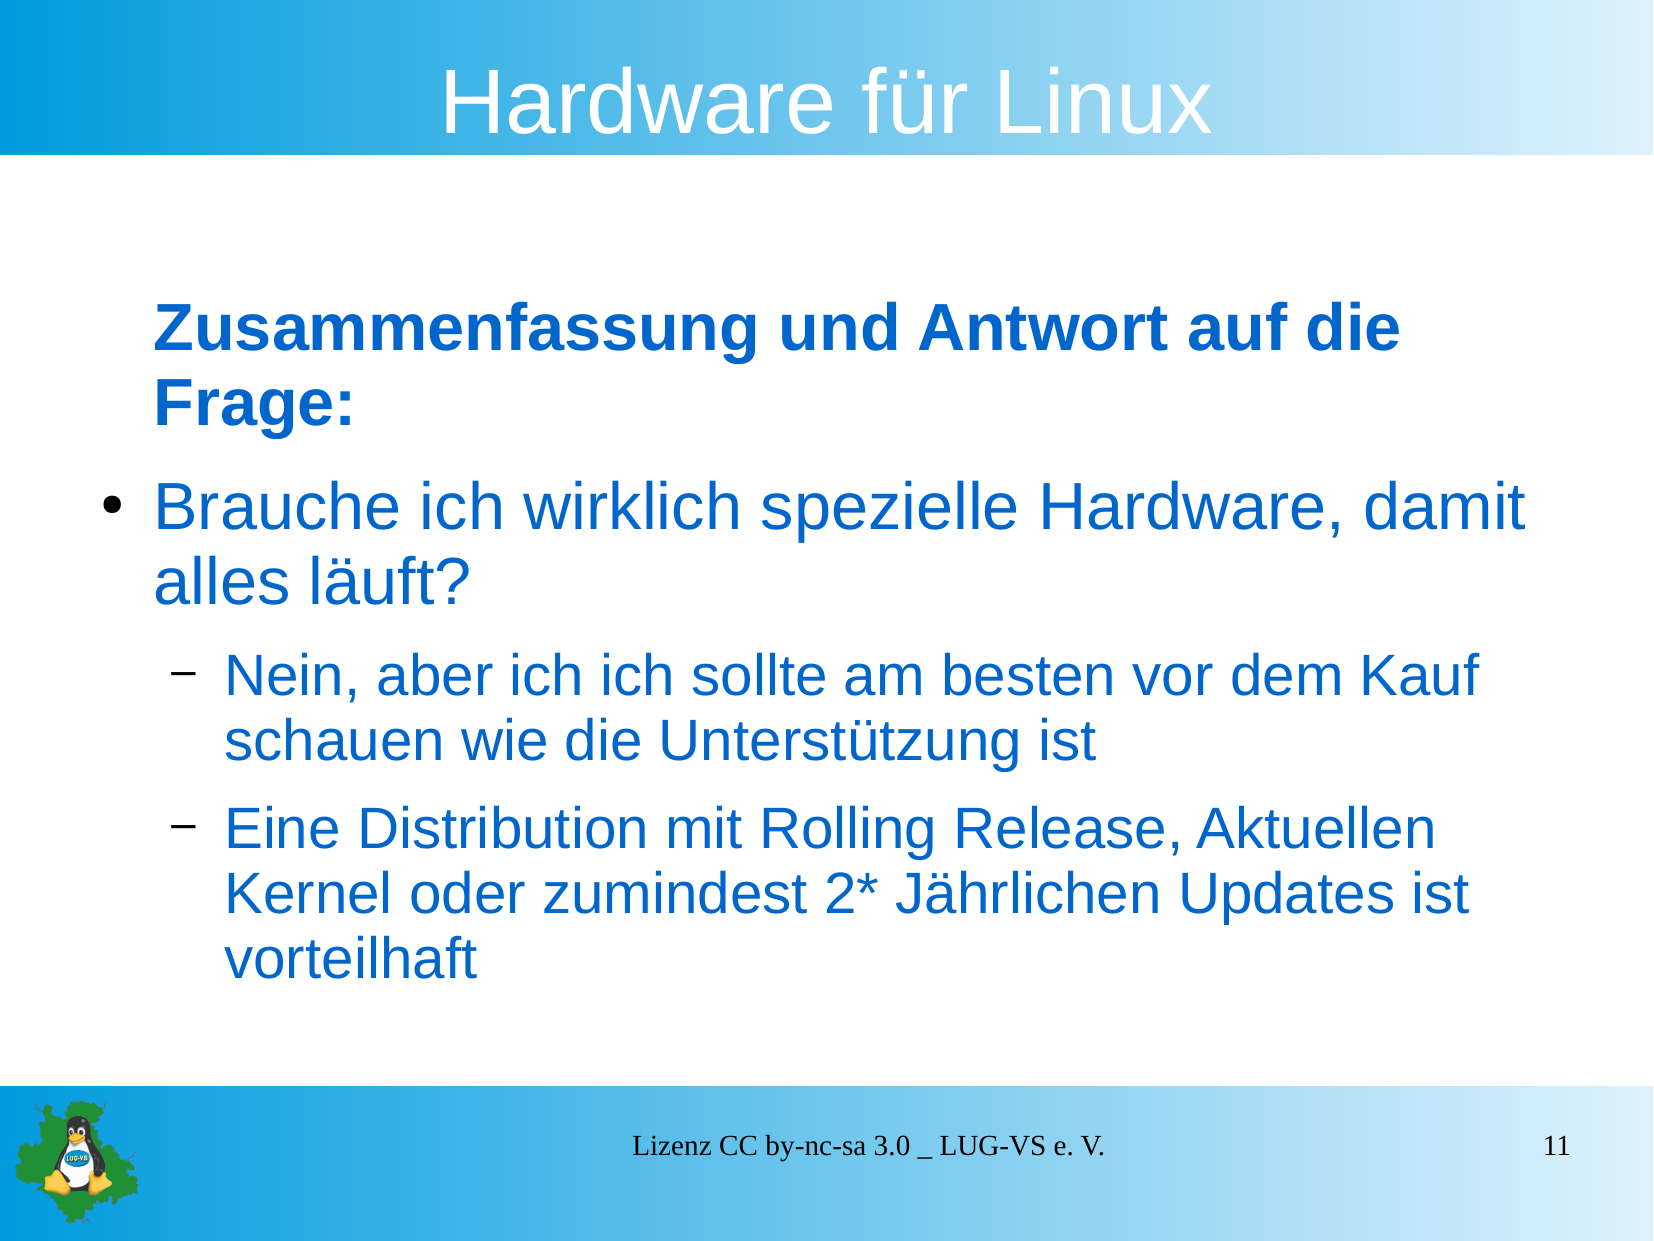

# Hardware für Linux
Zusammenfassung und Antwort auf die Frage:
Brauche ich wirklich spezielle Hardware, damit alles läuft?
Nein, aber ich ich sollte am besten vor dem Kauf schauen wie die Unterstützung ist
Eine Distribution mit Rolling Release, Aktuellen Kernel oder zumindest 2* Jährlichen Updates ist vorteilhaft